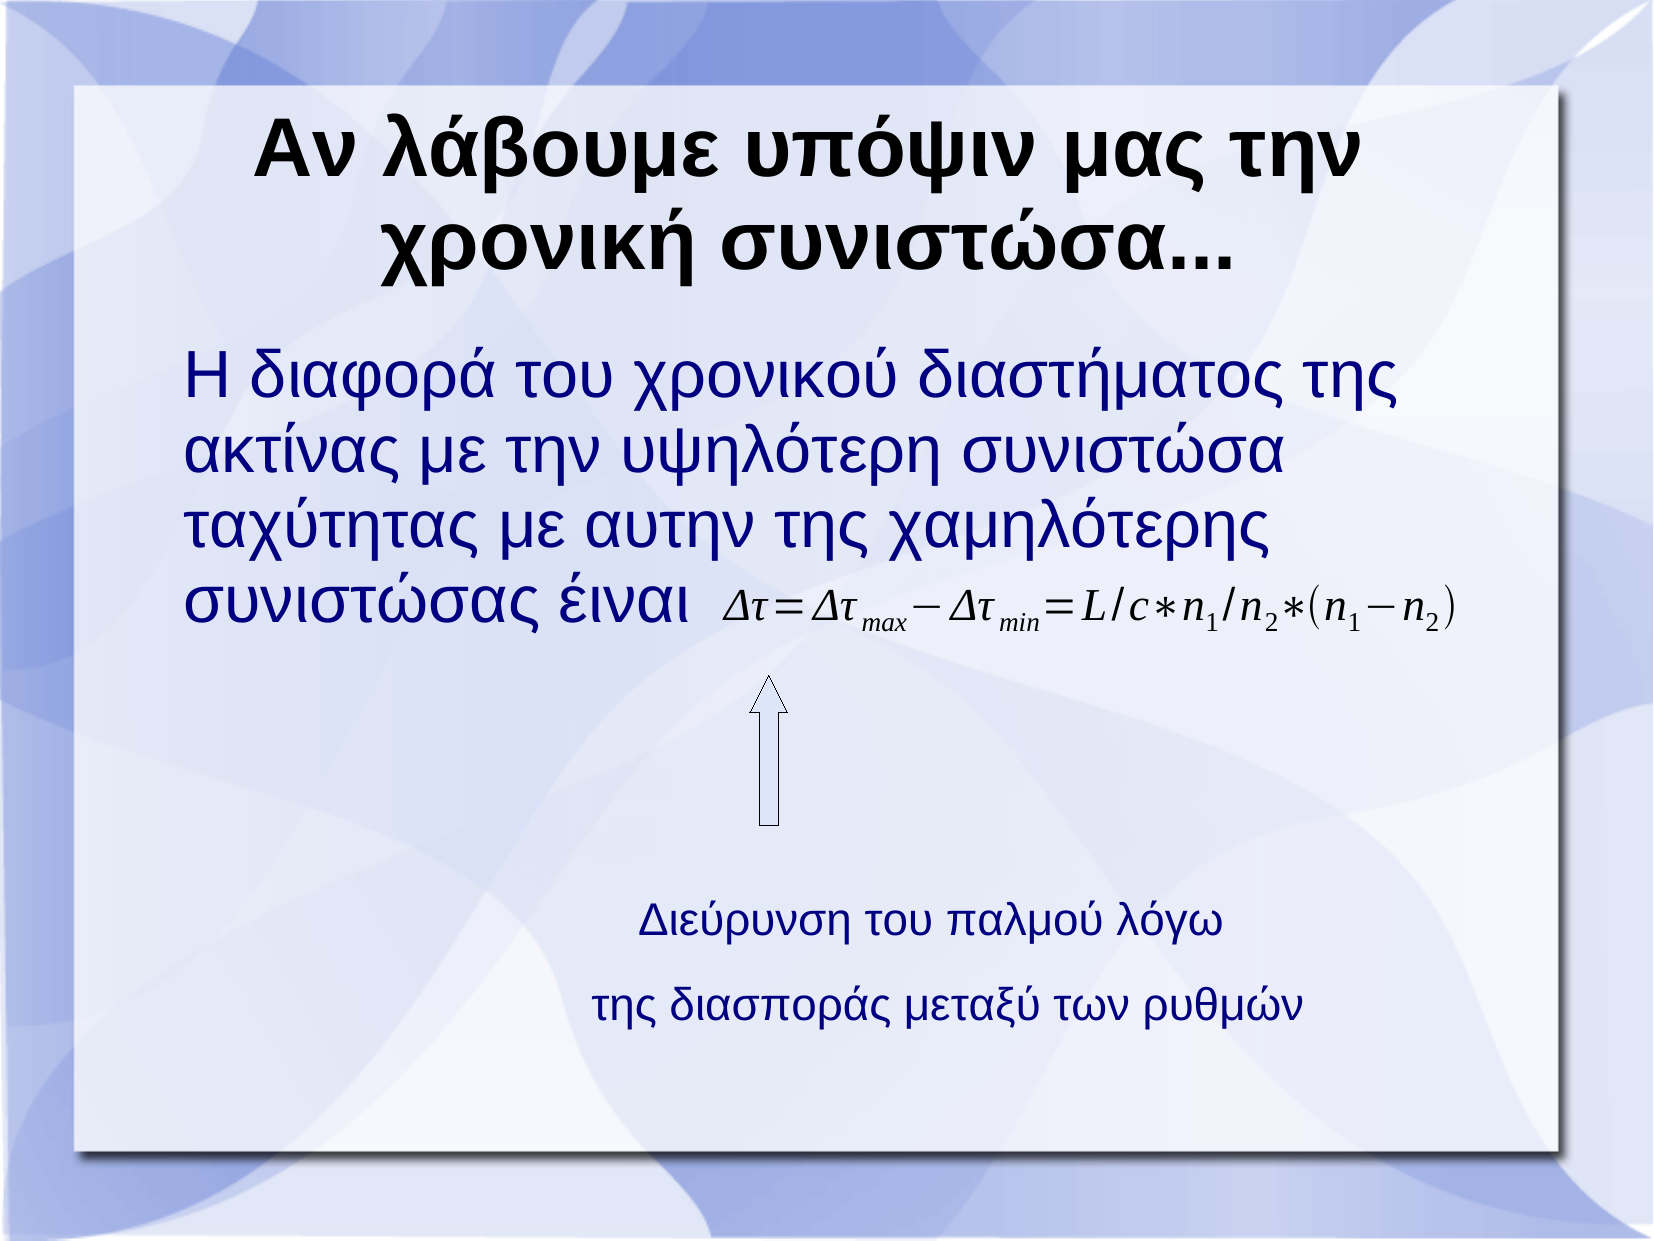

# Αν λάβουμε υπόψιν μας την χρονική συνιστώσα...
Η διαφορά του χρονικού διαστήματος της ακτίνας με την υψηλότερη συνιστώσα ταχύτητας με αυτην της χαμηλότερης συνιστώσας έιναι
 Διεύρυνση του παλμού λόγω
 της διασποράς μεταξύ των ρυθμών